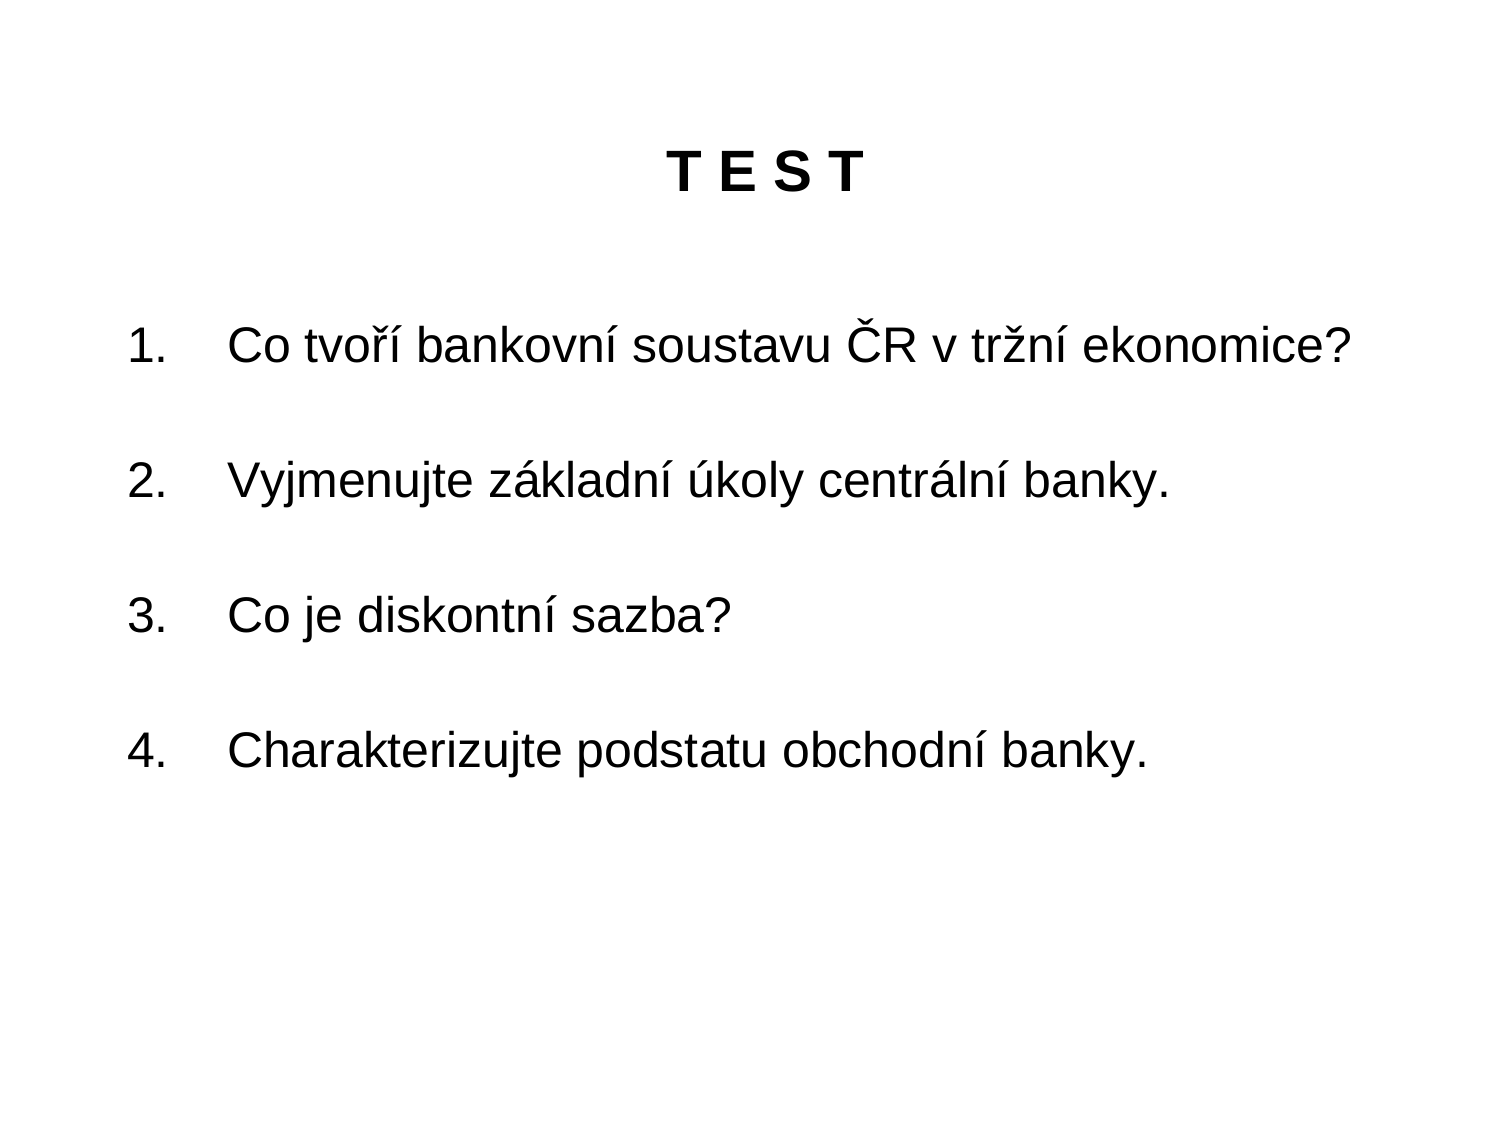

#
T E S T
1.	Co tvoří bankovní soustavu ČR v tržní ekonomice?
2.	Vyjmenujte základní úkoly centrální banky.
Co je diskontní sazba?
4.	Charakterizujte podstatu obchodní banky.